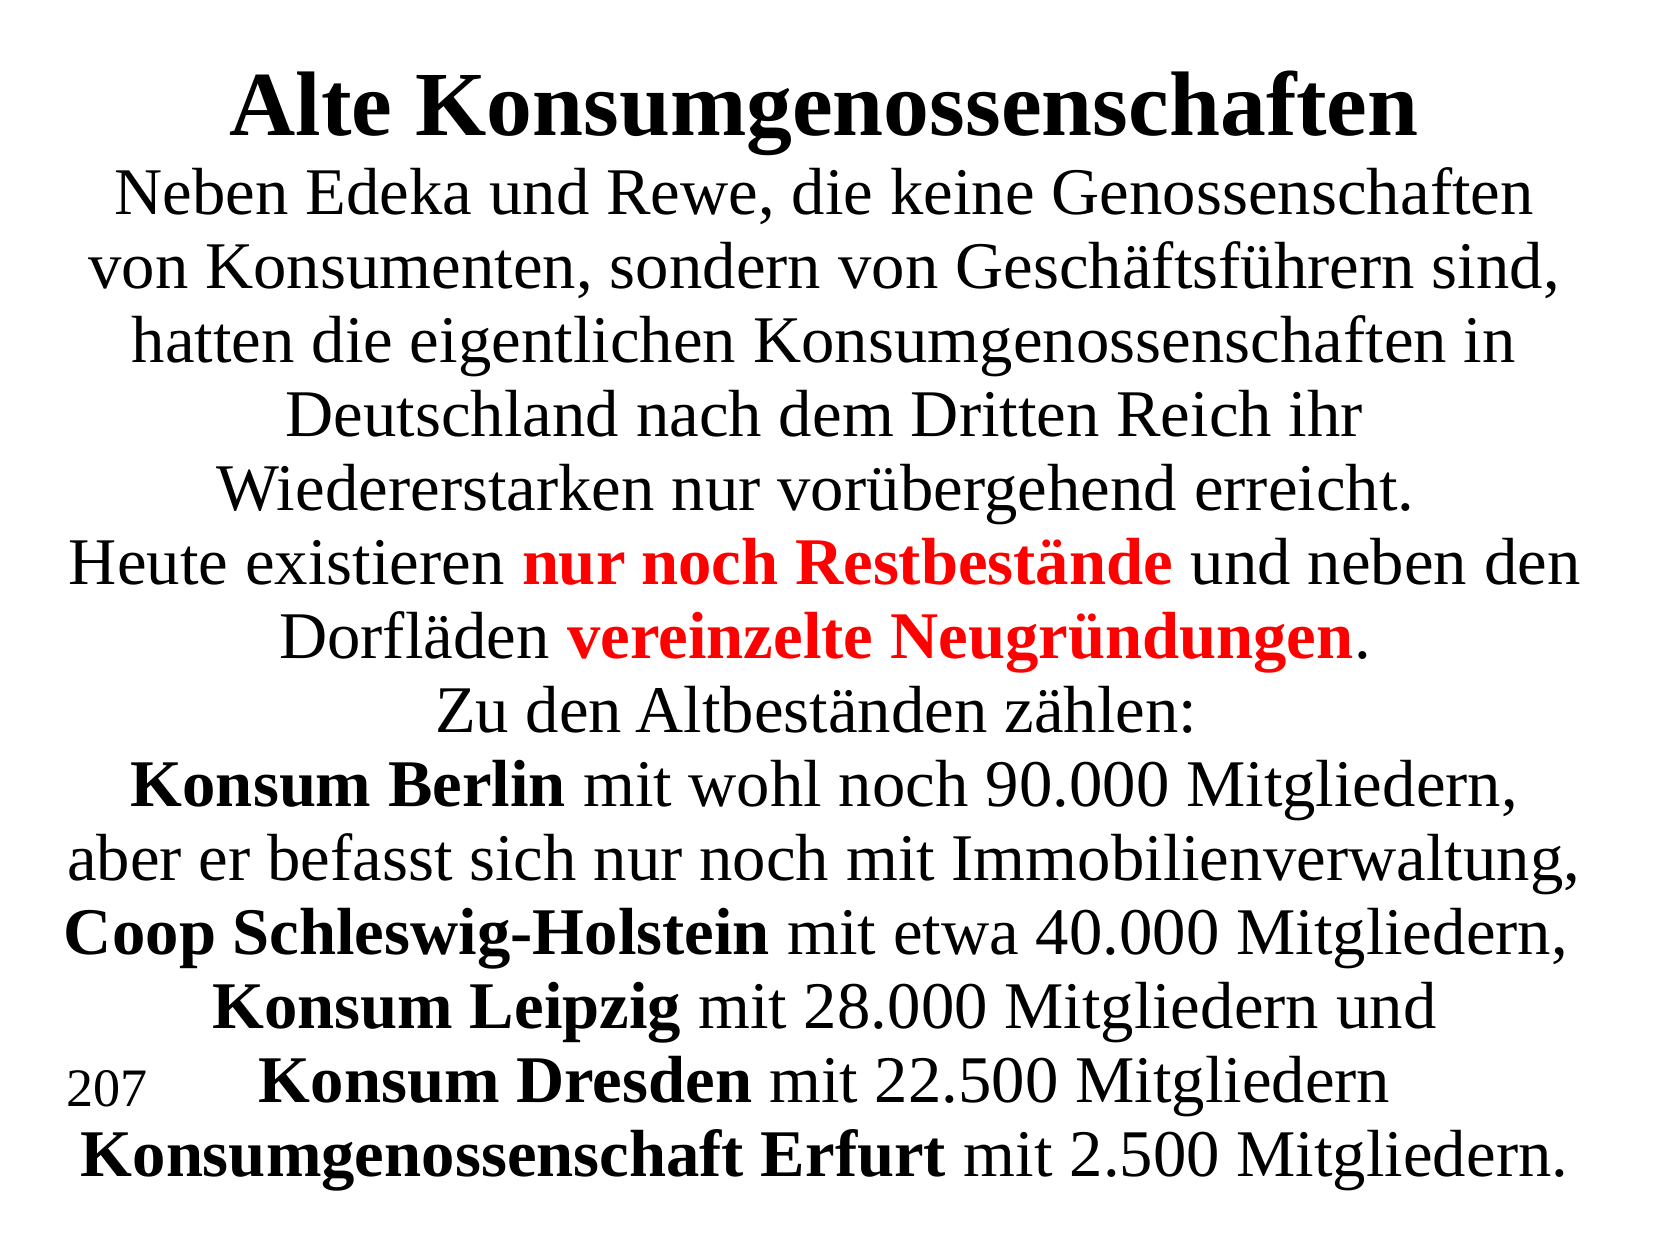

Alte Konsumgenossenschaften
Neben Edeka und Rewe, die keine Genossenschaften von Konsumenten, sondern von Geschäftsführern sind, hatten die eigentlichen Konsumgenossenschaften in Deutschland nach dem Dritten Reich ihr Wiedererstarken nur vorübergehend erreicht.
Heute existieren nur noch Restbestände und neben den Dorfläden vereinzelte Neugründungen.
Zu den Altbeständen zählen:
Konsum Berlin mit wohl noch 90.000 Mitgliedern,
aber er befasst sich nur noch mit Immobilienverwaltung,
Coop Schleswig-Holstein mit etwa 40.000 Mitgliedern,
Konsum Leipzig mit 28.000 Mitgliedern und
Konsum Dresden mit 22.500 Mitgliedern
Konsumgenossenschaft Erfurt mit 2.500 Mitgliedern.